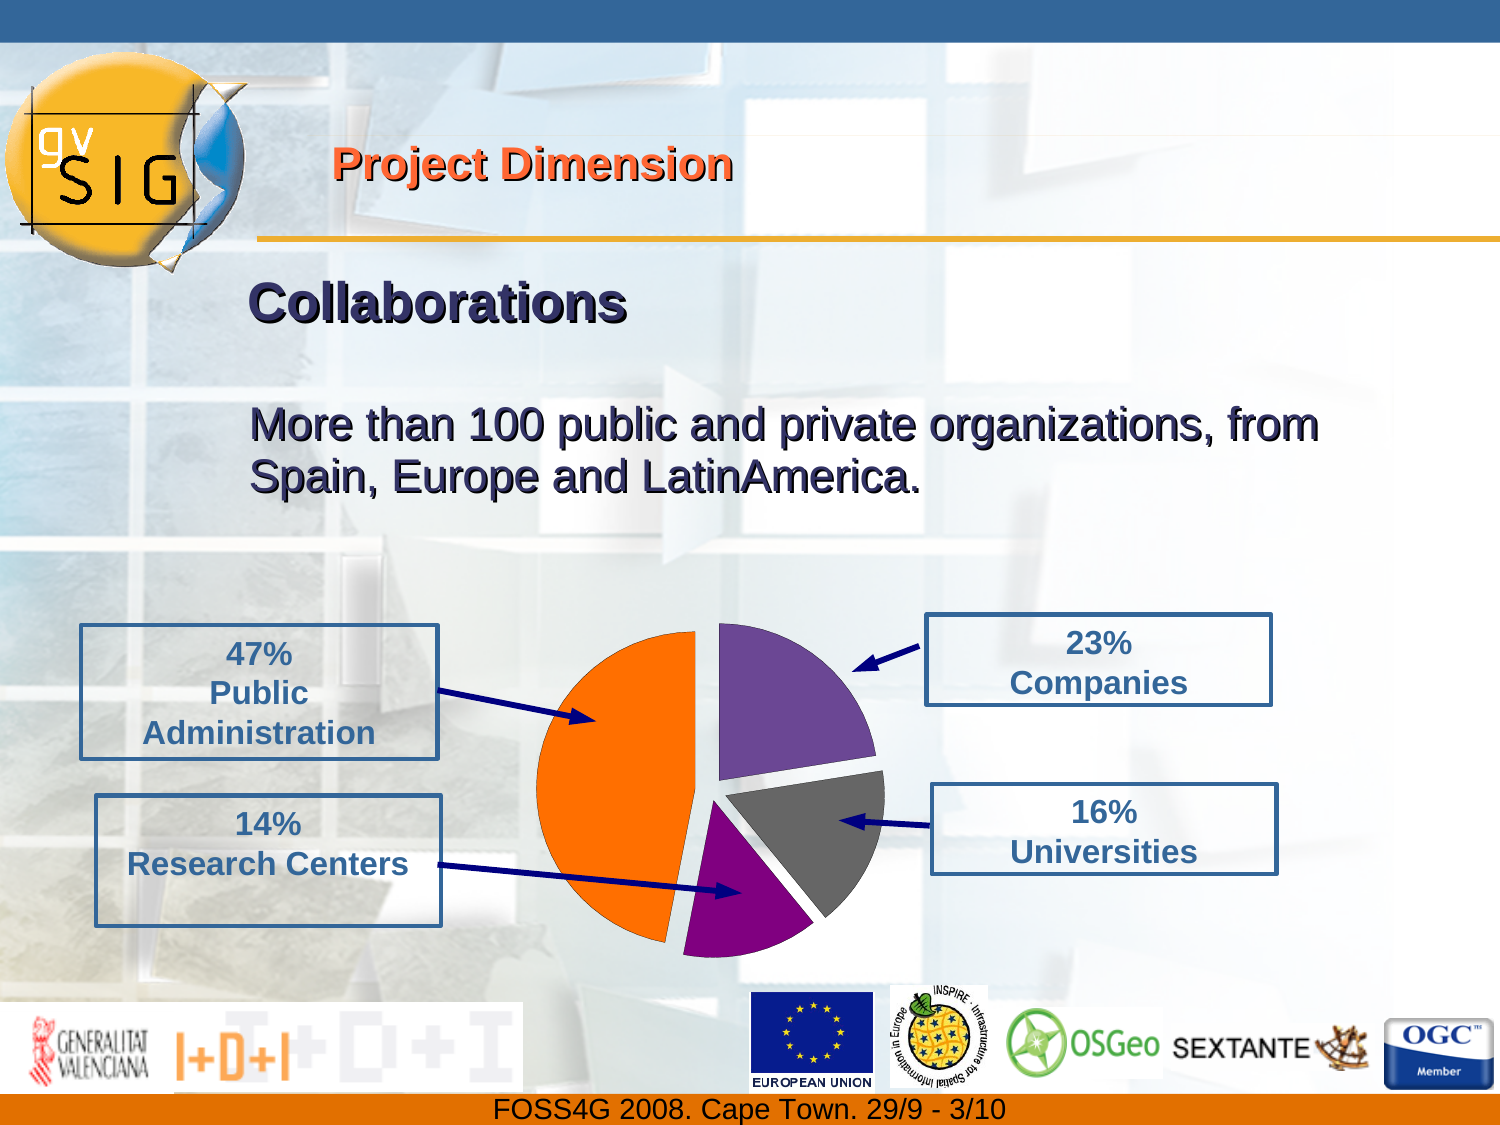

#
Project Dimension
Collaborations
More than 100 public and private organizations, from Spain, Europe and LatinAmerica.
23%
Companies
47%
Public
Administration
16%
Universities
14%
Research Centers